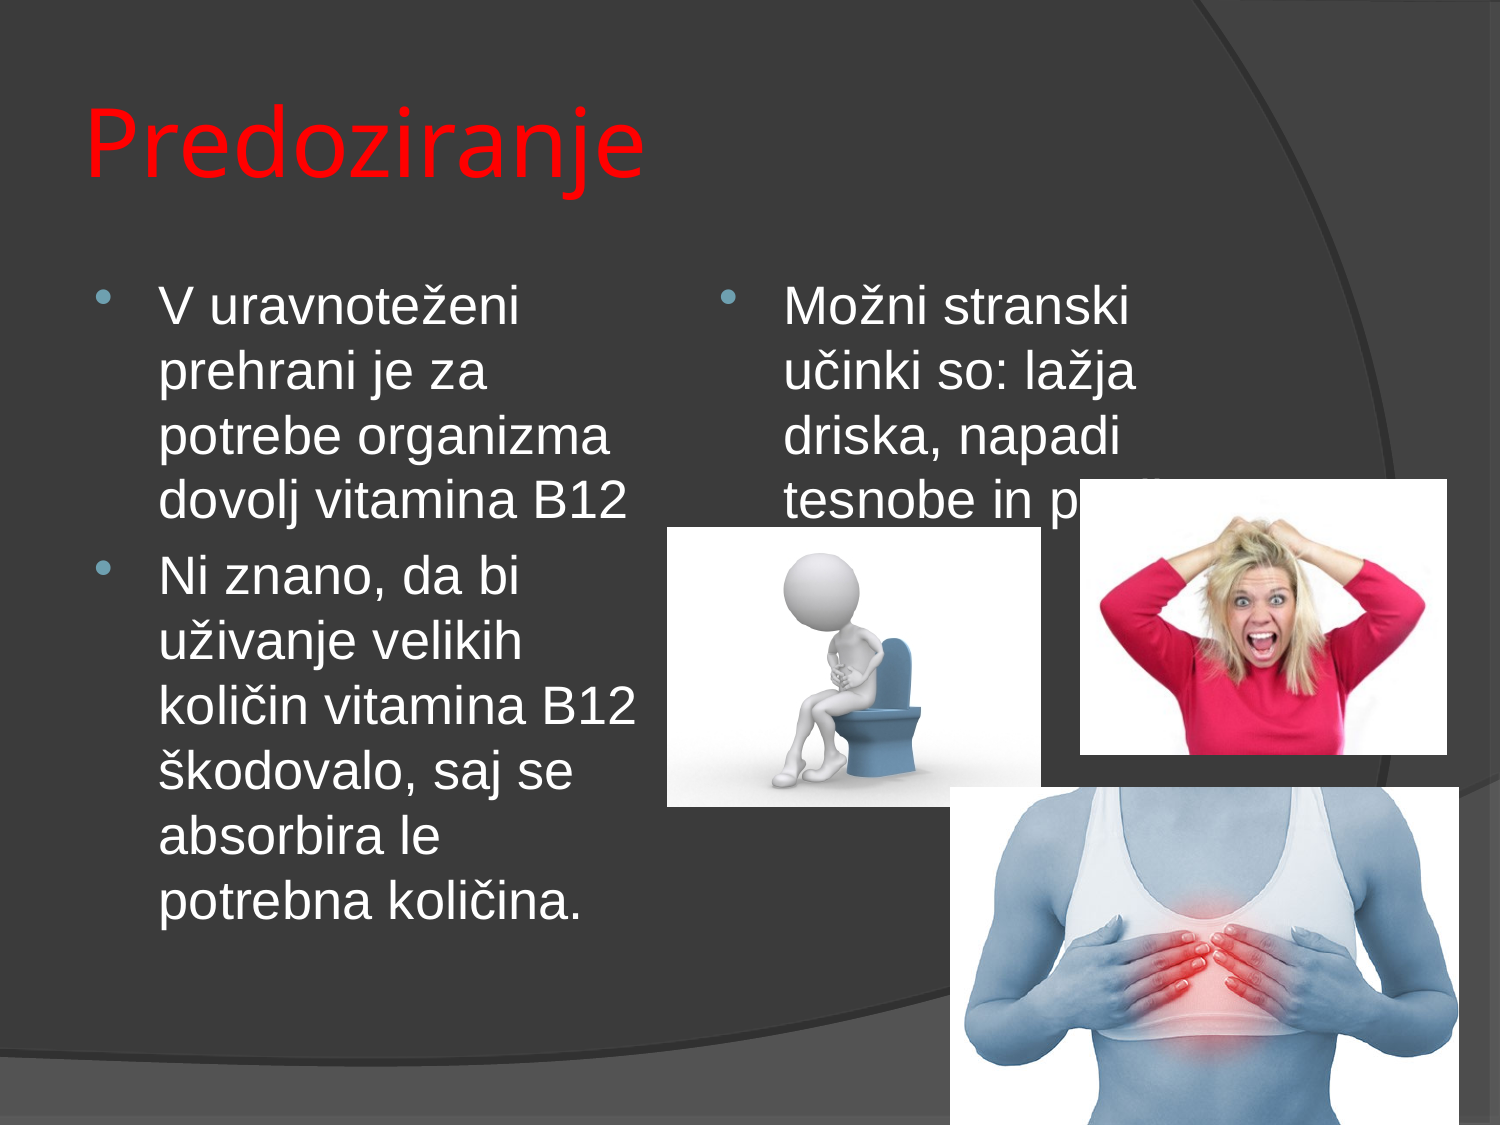

# Predoziranje
V uravnoteženi prehrani je za potrebe organizma dovolj vitamina B12
Ni znano, da bi uživanje velikih količin vitamina B12 škodovalo, saj se absorbira le potrebna količina.
Možni stranski učinki so: lažja driska, napadi tesnobe in panike…